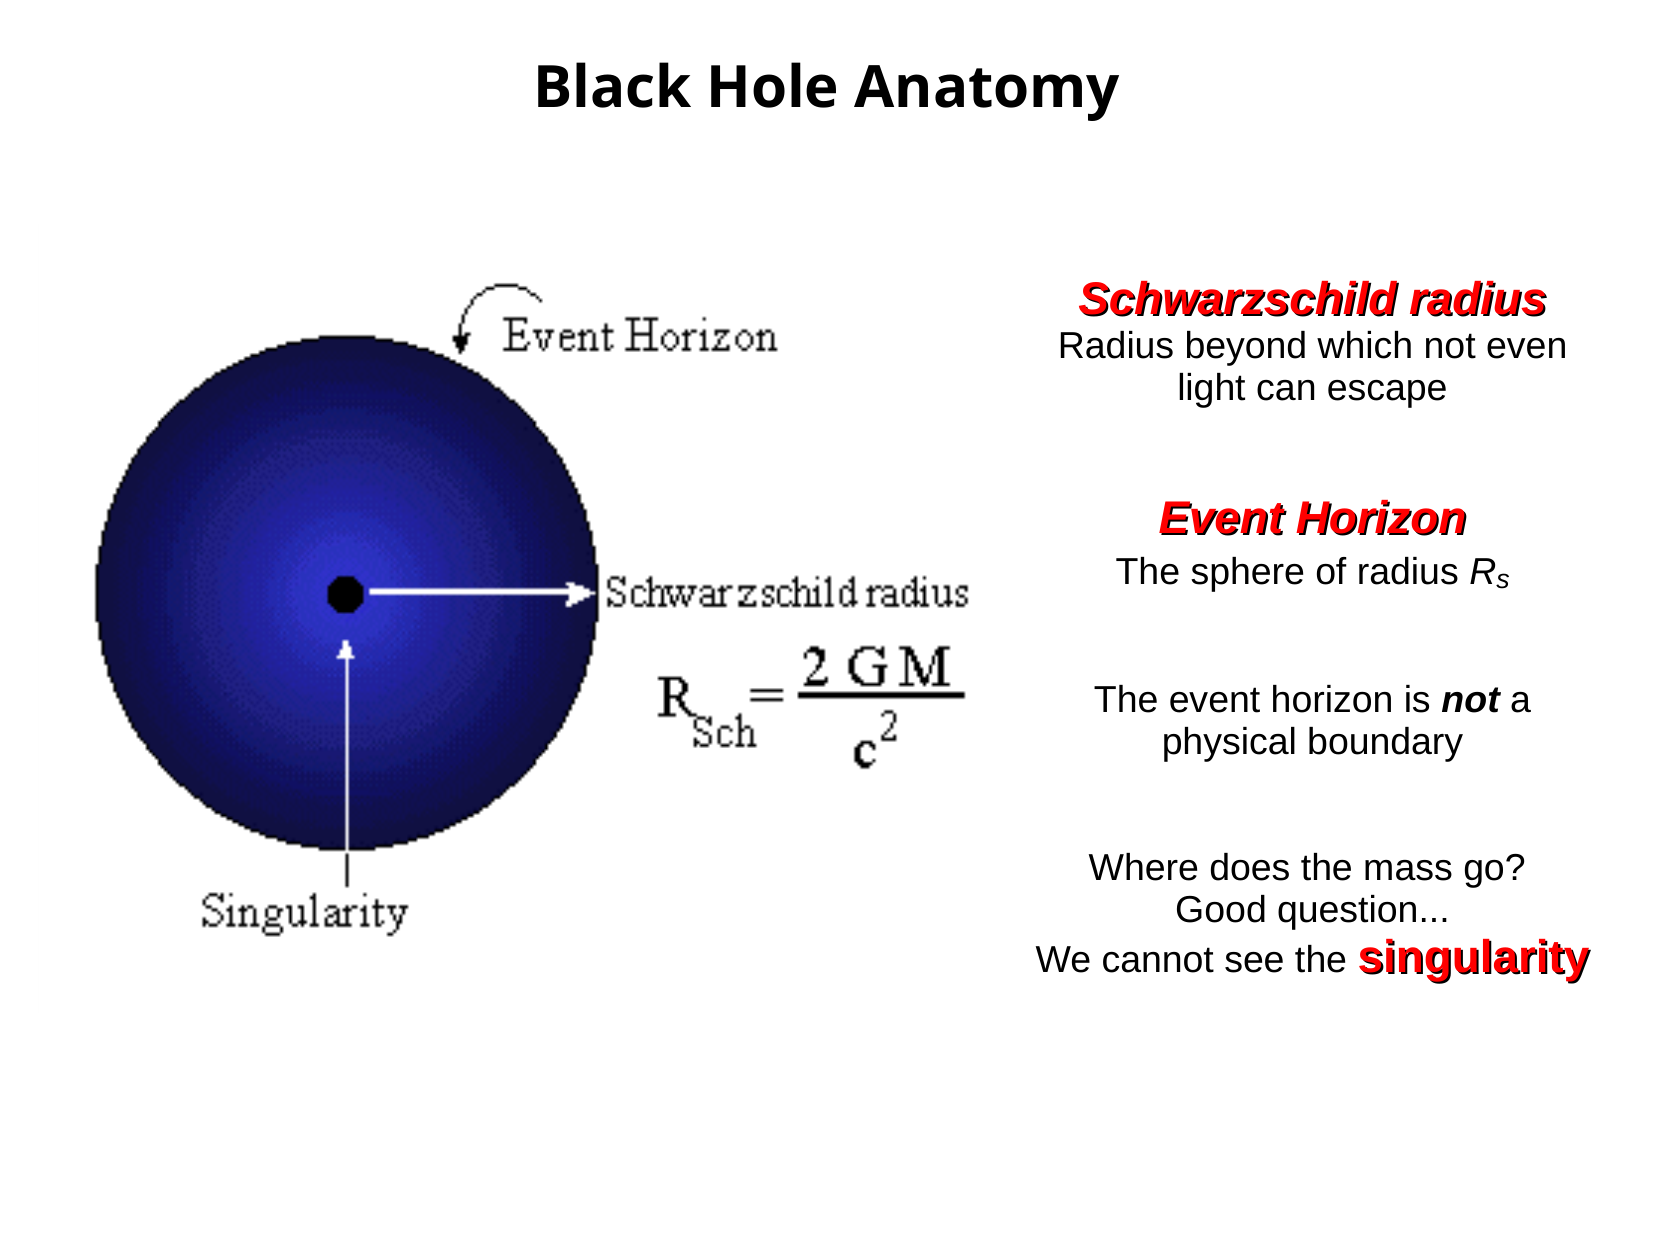

Black Hole Anatomy
Schwarzschild radius
Radius beyond which not even light can escape
Event Horizon
The sphere of radius Rs
The event horizon is not a physical boundary
Where does the mass go?
Good question...
We cannot see the singularity